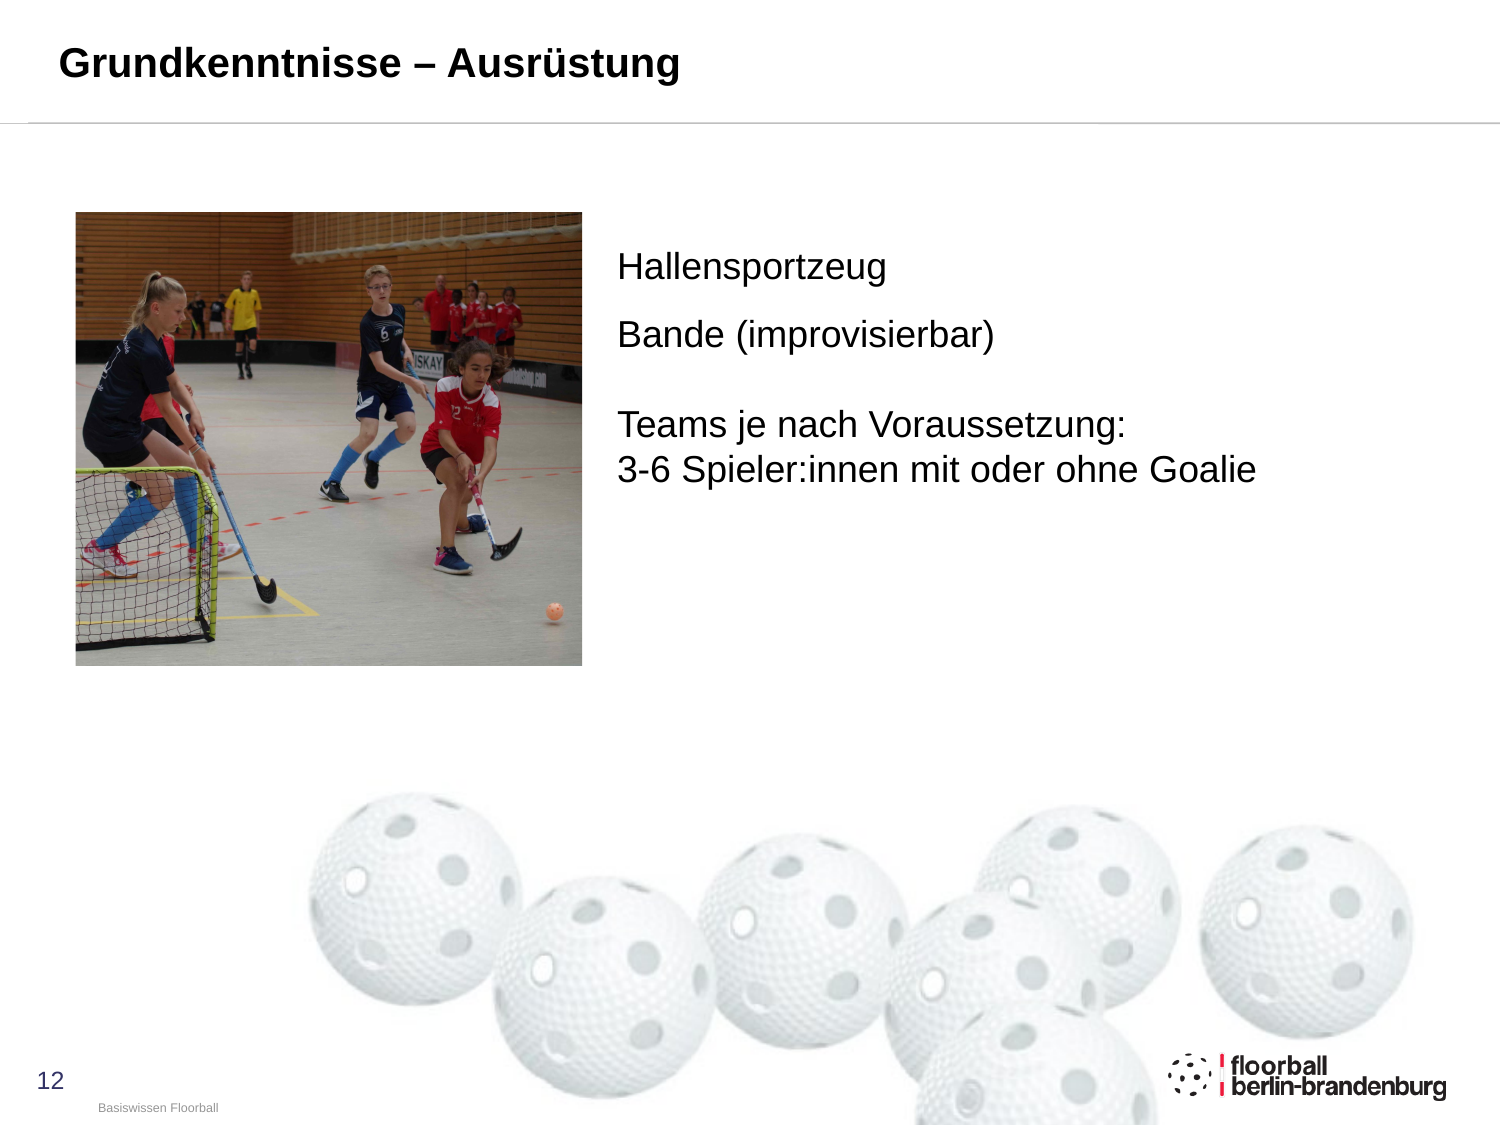

Grundkenntnisse – Ausrüstung
Hallensportzeug
Bande (improvisierbar)
Teams je nach Voraussetzung:
3-6 Spieler:innen mit oder ohne Goalie